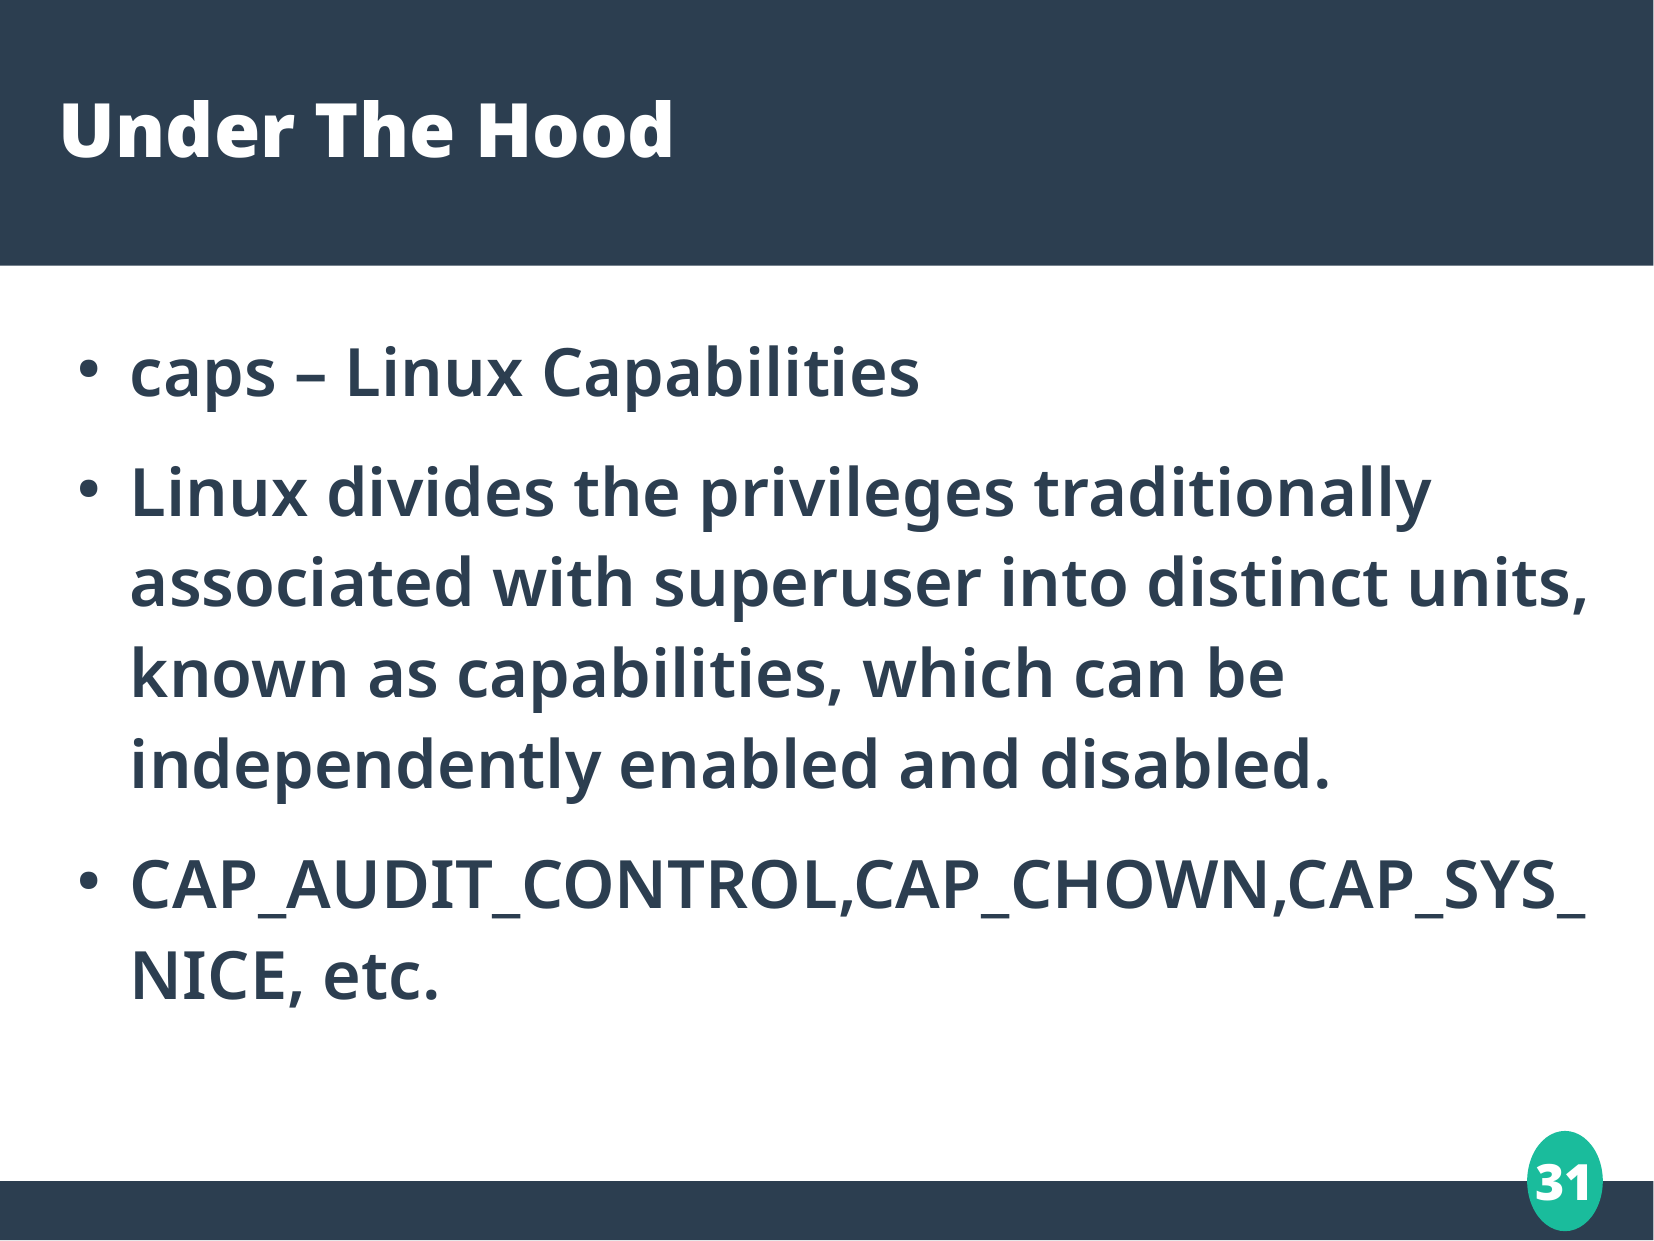

# Under The Hood
caps – Linux Capabilities
Linux divides the privileges traditionally associated with superuser into distinct units, known as capabilities, which can be independently enabled and disabled.
CAP_AUDIT_CONTROL,CAP_CHOWN,CAP_SYS_NICE, etc.